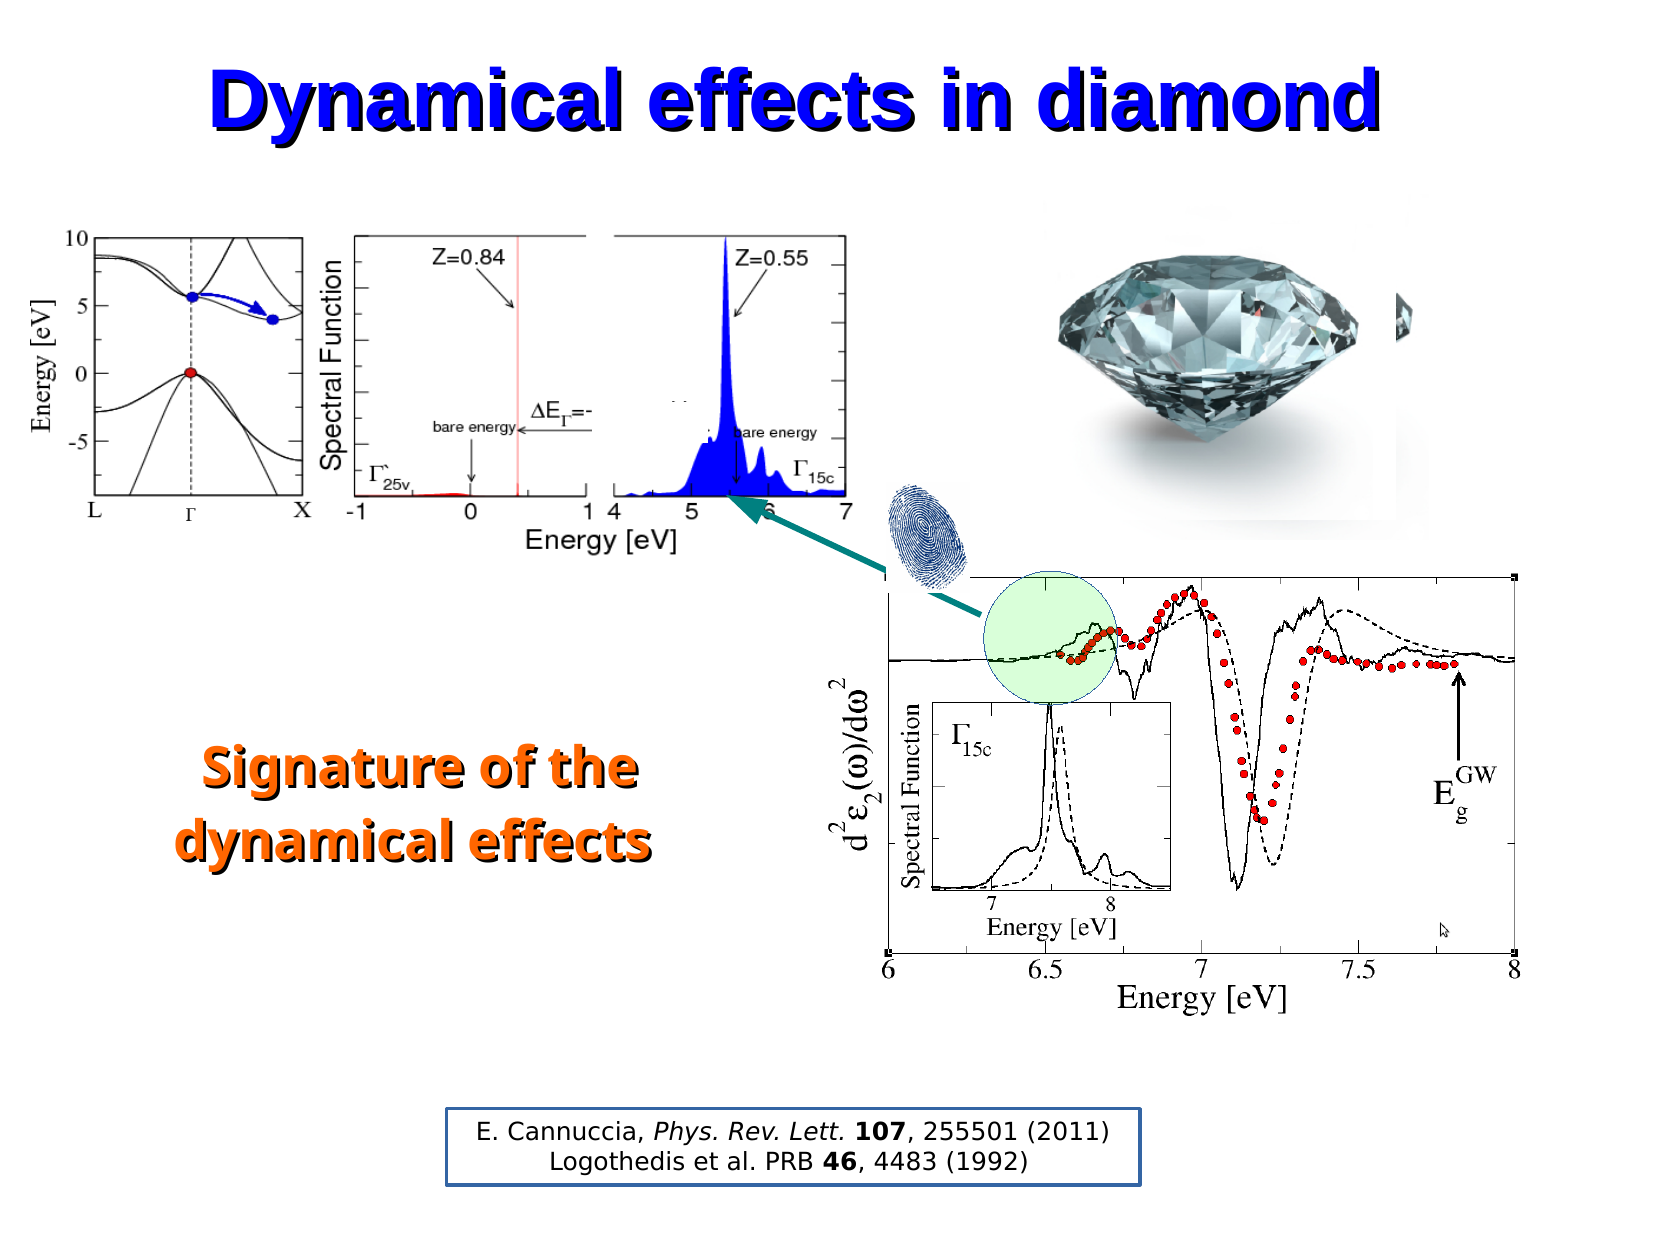

Dynamical effects in diamond
Signature of the dynamical effects
E. Cannuccia, Phys. Rev. Lett. 107, 255501 (2011)
Logothedis et al. PRB 46, 4483 (1992)